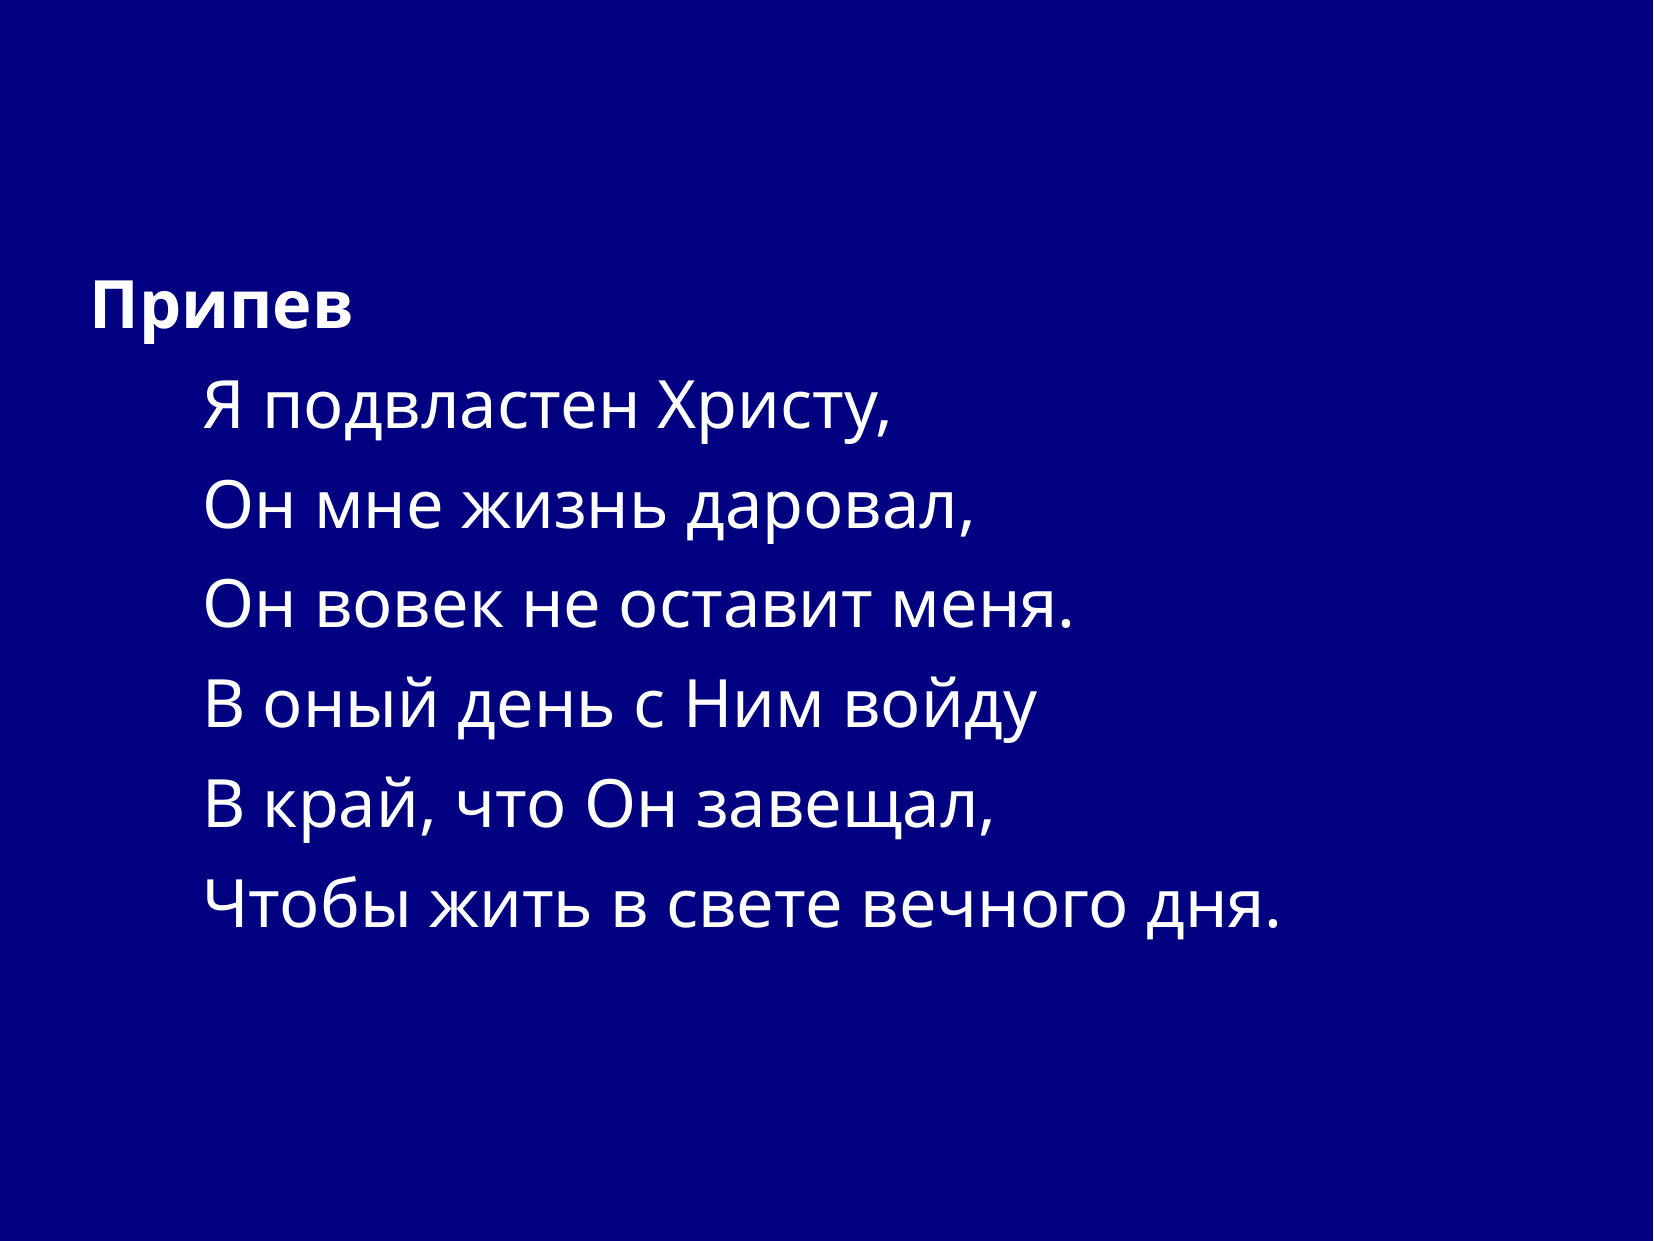

Припев
	Я подвластен Христу,
	Он мне жизнь даровал,
	Он вовек не оставит меня.
	В оный день с Ним войду
	В край, что Он завещал,
	Чтобы жить в свете вечного дня.